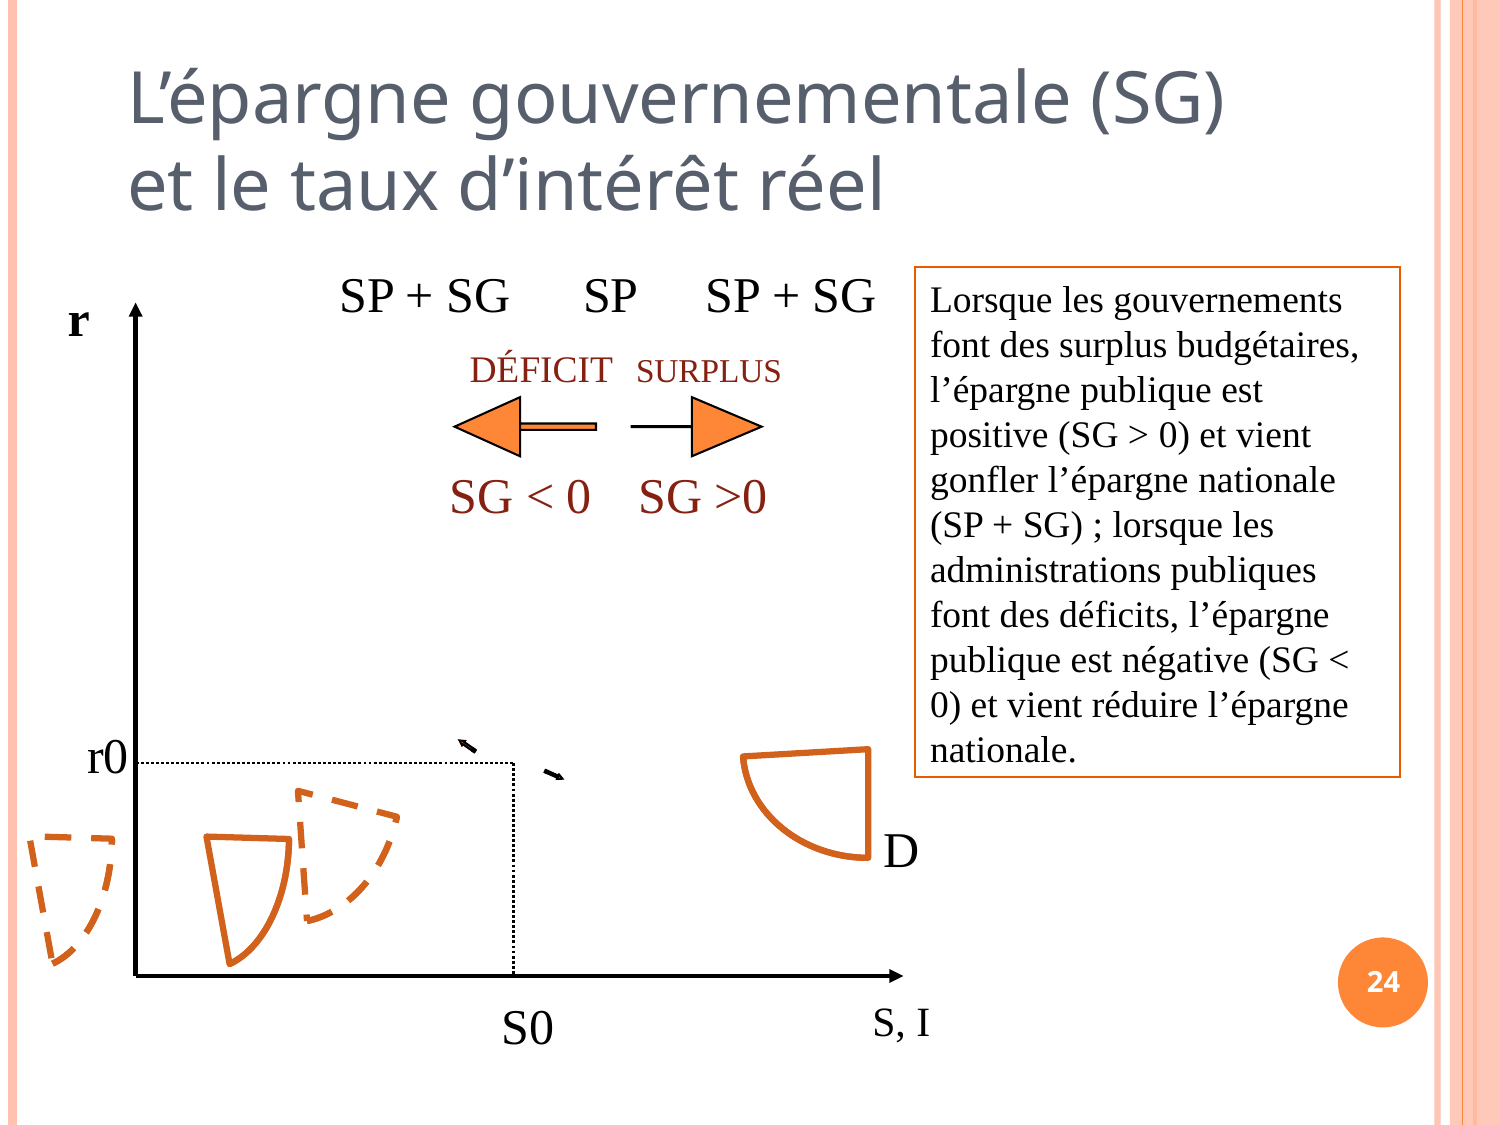

# L’épargne gouvernementale (SG) et le taux d’intérêt réel
SP + SG
SP
SP + SG
Lorsque les gouvernements
font des surplus budgétaires,
l’épargne publique est positive (SG > 0) et vient gonfler l’épargne nationale (SP + SG) ; lorsque les administrations publiques font des déficits, l’épargne publique est négative (SG < 0) et vient réduire l’épargne nationale.
r
DÉFICIT
SURPLUS
SG < 0
SG >0
r0
D
 S0
S, I